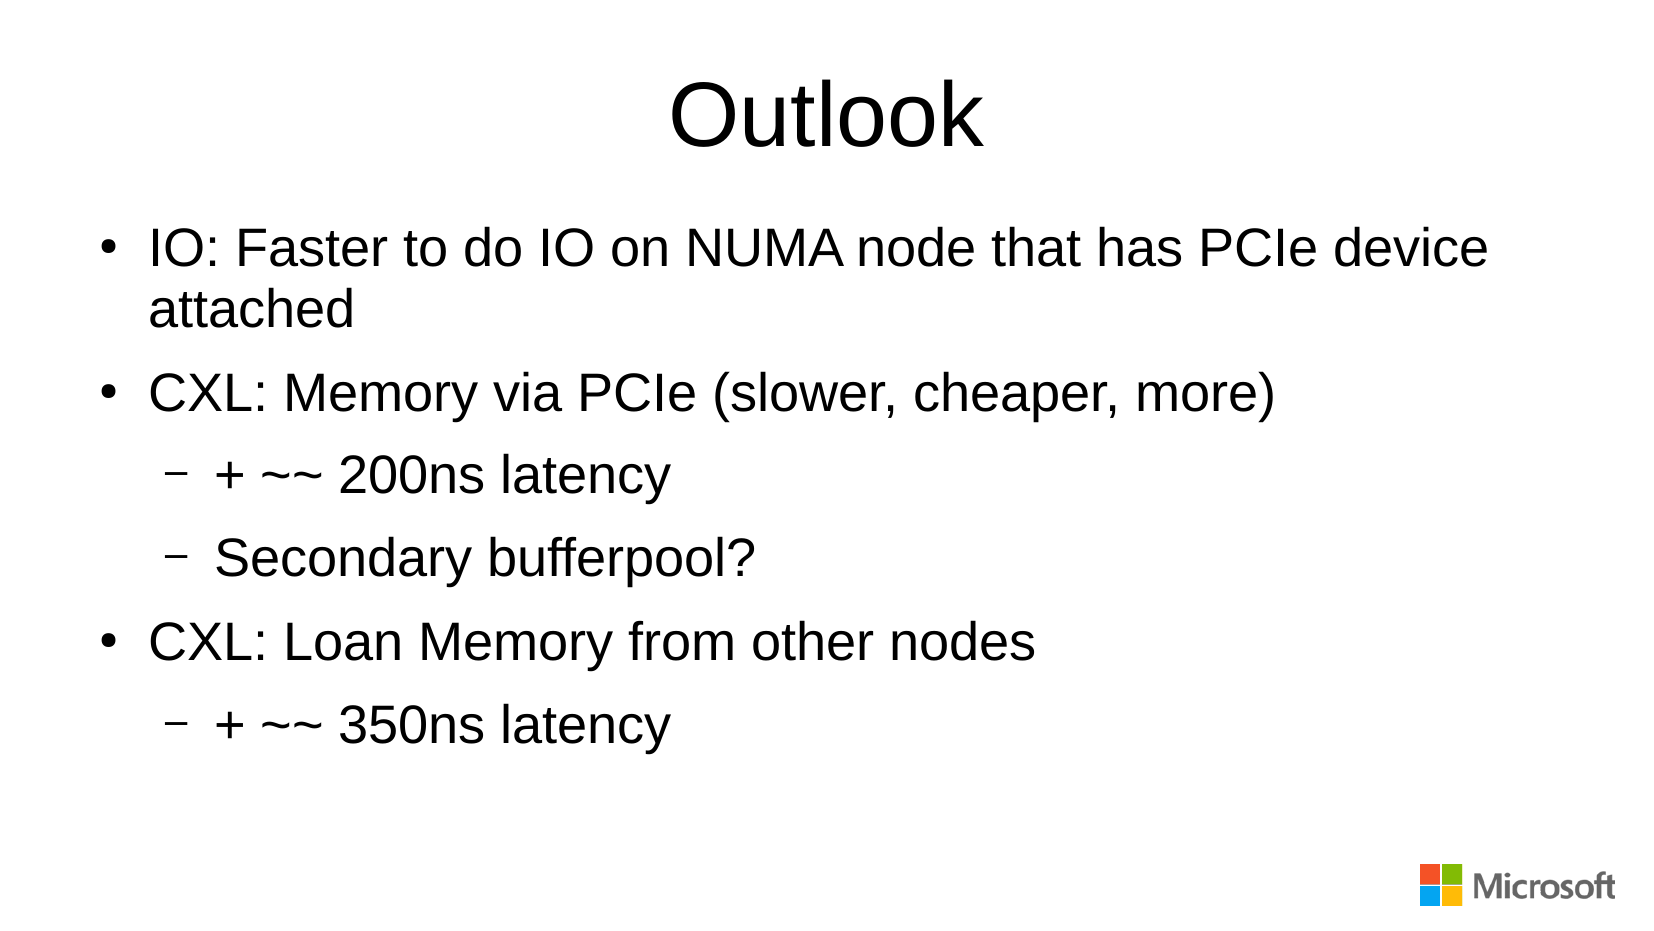

# Outlook
IO: Faster to do IO on NUMA node that has PCIe device attached
CXL: Memory via PCIe (slower, cheaper, more)
+ ~~ 200ns latency
Secondary bufferpool?
CXL: Loan Memory from other nodes
+ ~~ 350ns latency